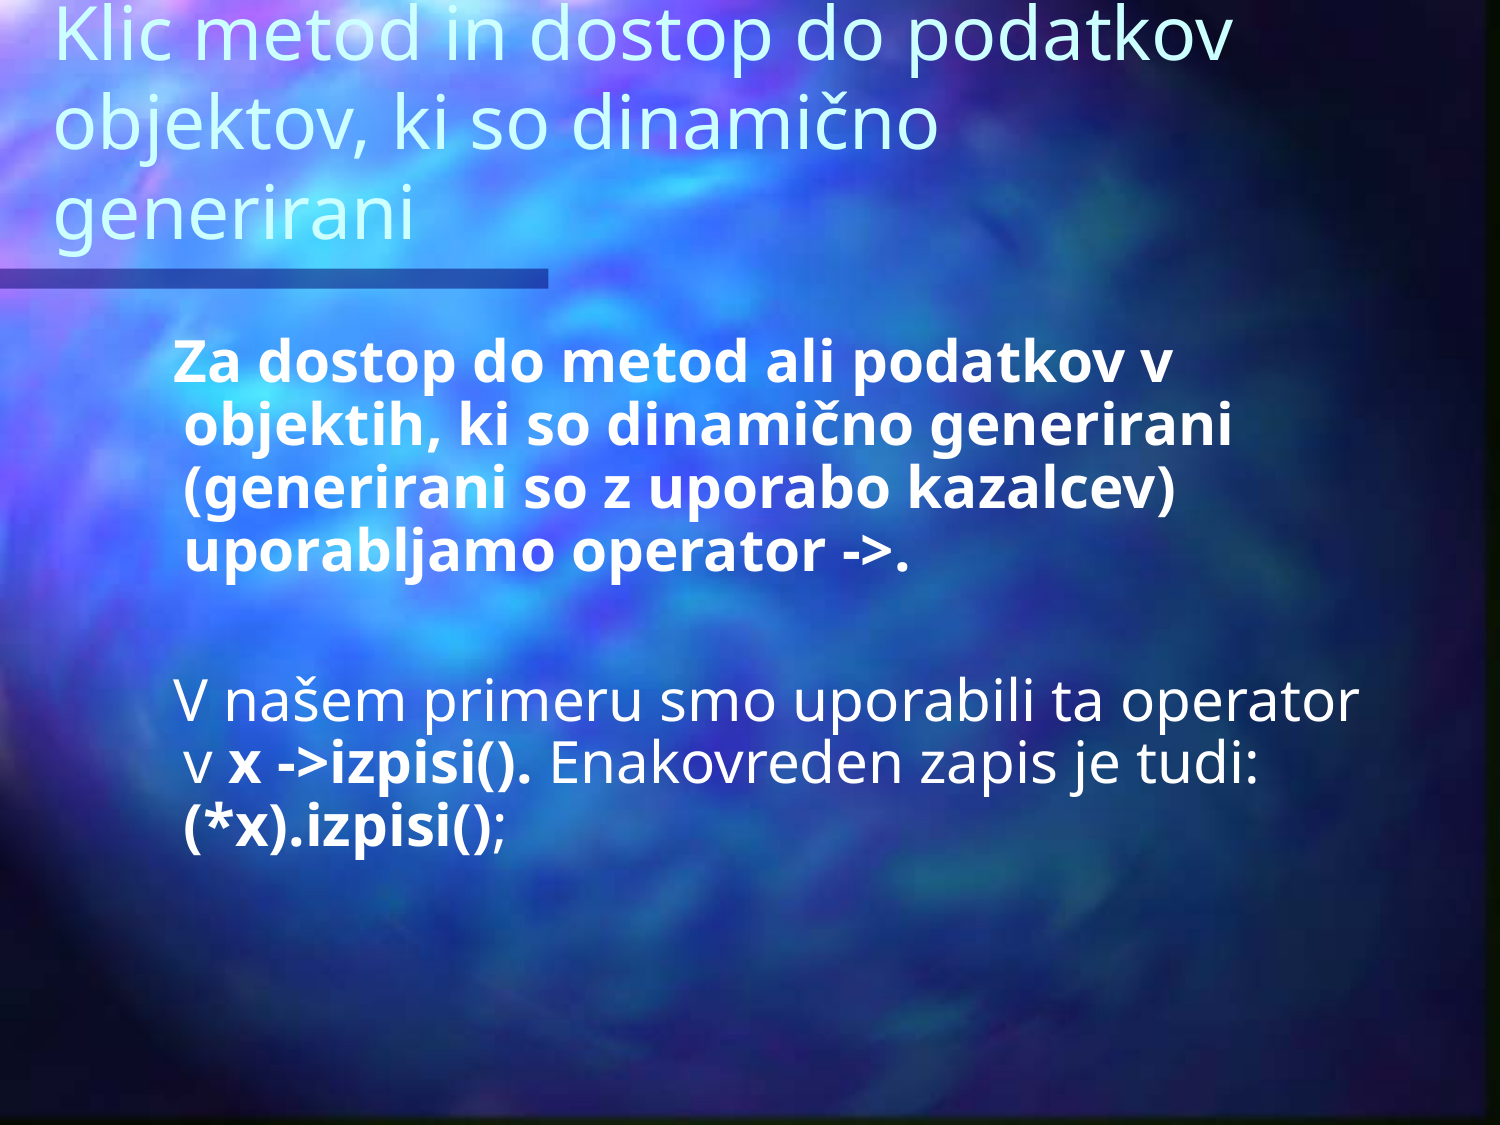

# Klic metod in dostop do podatkov objektov, ki so dinamično generirani
 Za dostop do metod ali podatkov v objektih, ki so dinamično generirani (generirani so z uporabo kazalcev) uporabljamo operator ->.
 V našem primeru smo uporabili ta operator v x ->izpisi(). Enakovreden zapis je tudi: (*x).izpisi();